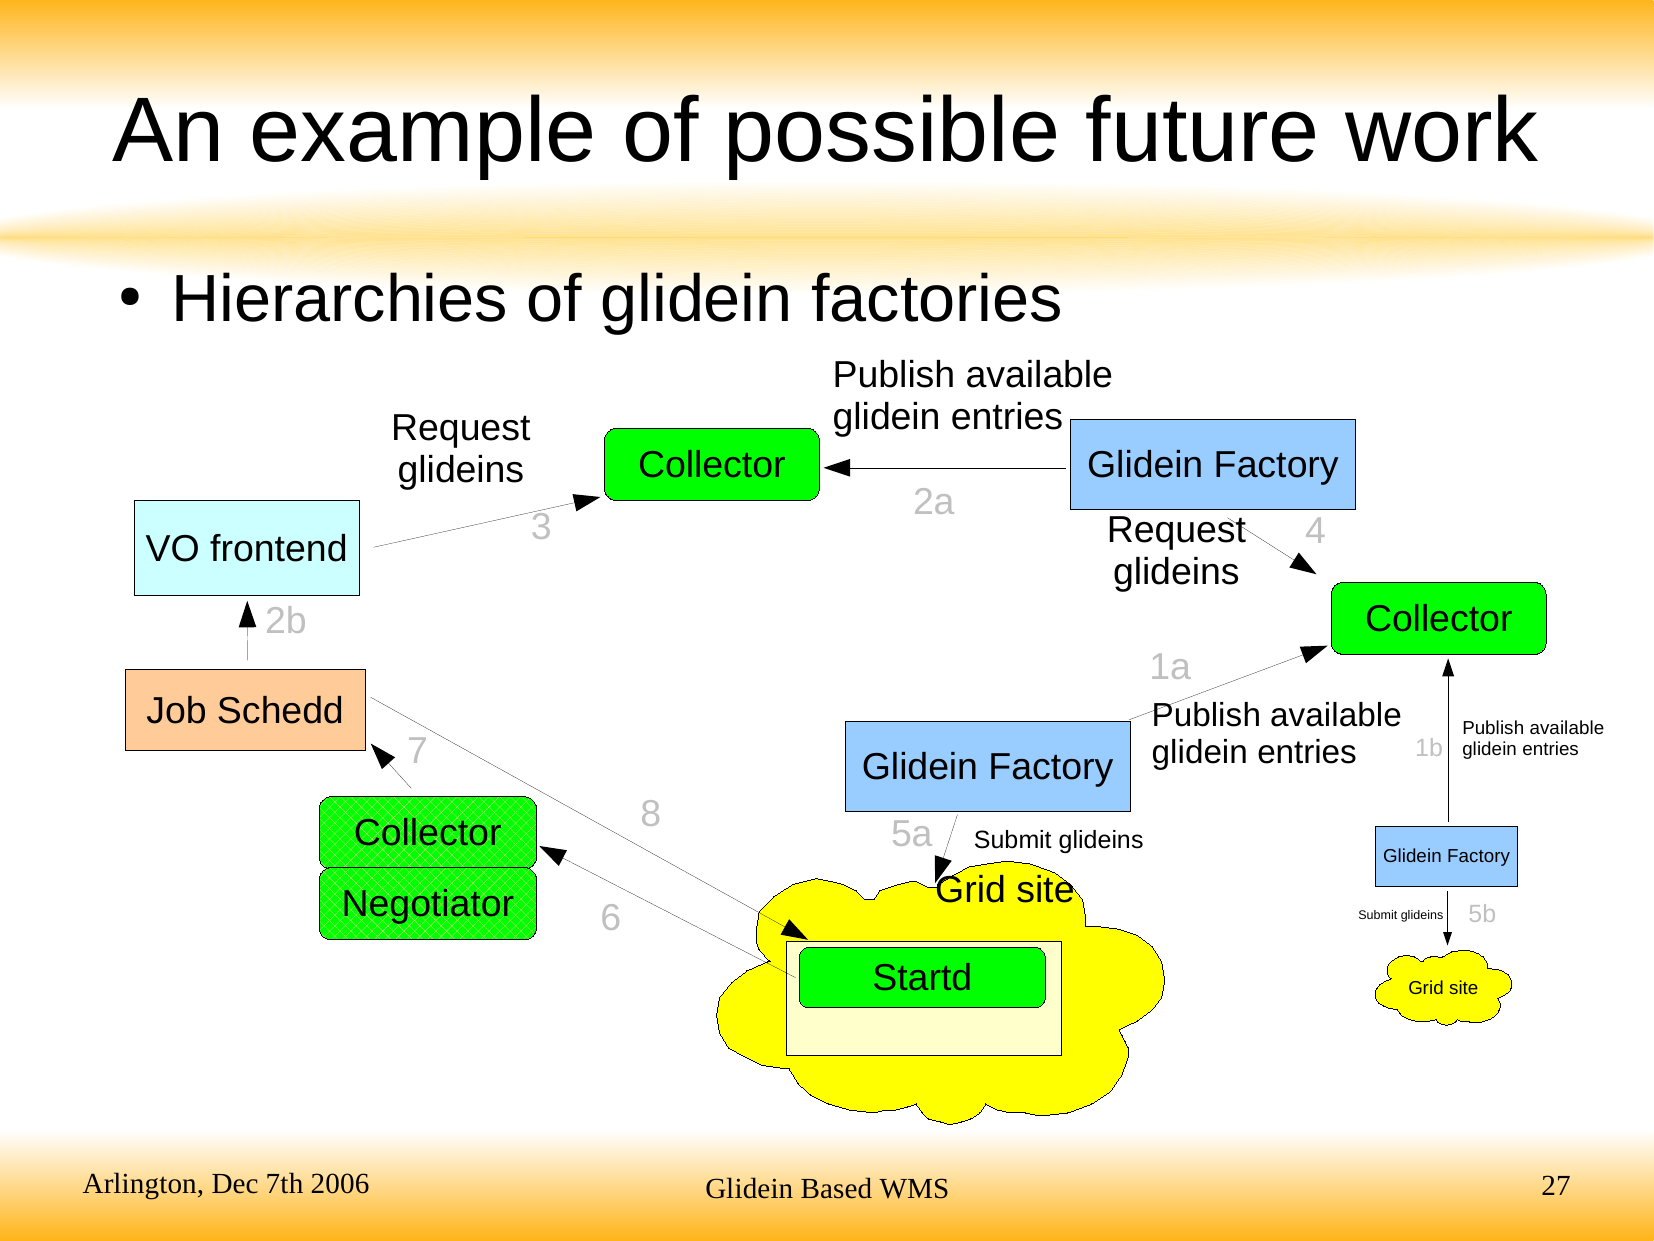

# An example of possible future work
Hierarchies of glidein factories
Publish available
glidein entries
Request
glideins
Glidein Factory
Collector
2a
3
VO frontend
Request
glideins
4
Collector
2b
1a
Job Schedd
Publish available
glidein entries
Publish available
glidein entries
Glidein Factory
7
1b
8
Collector
5a
Submit glideins
Glidein Factory
Grid site
Negotiator
6
5b
Submit glideins
Startd
Grid site
Arlington, Dec 7th 2006
27
Glidein Based WMS